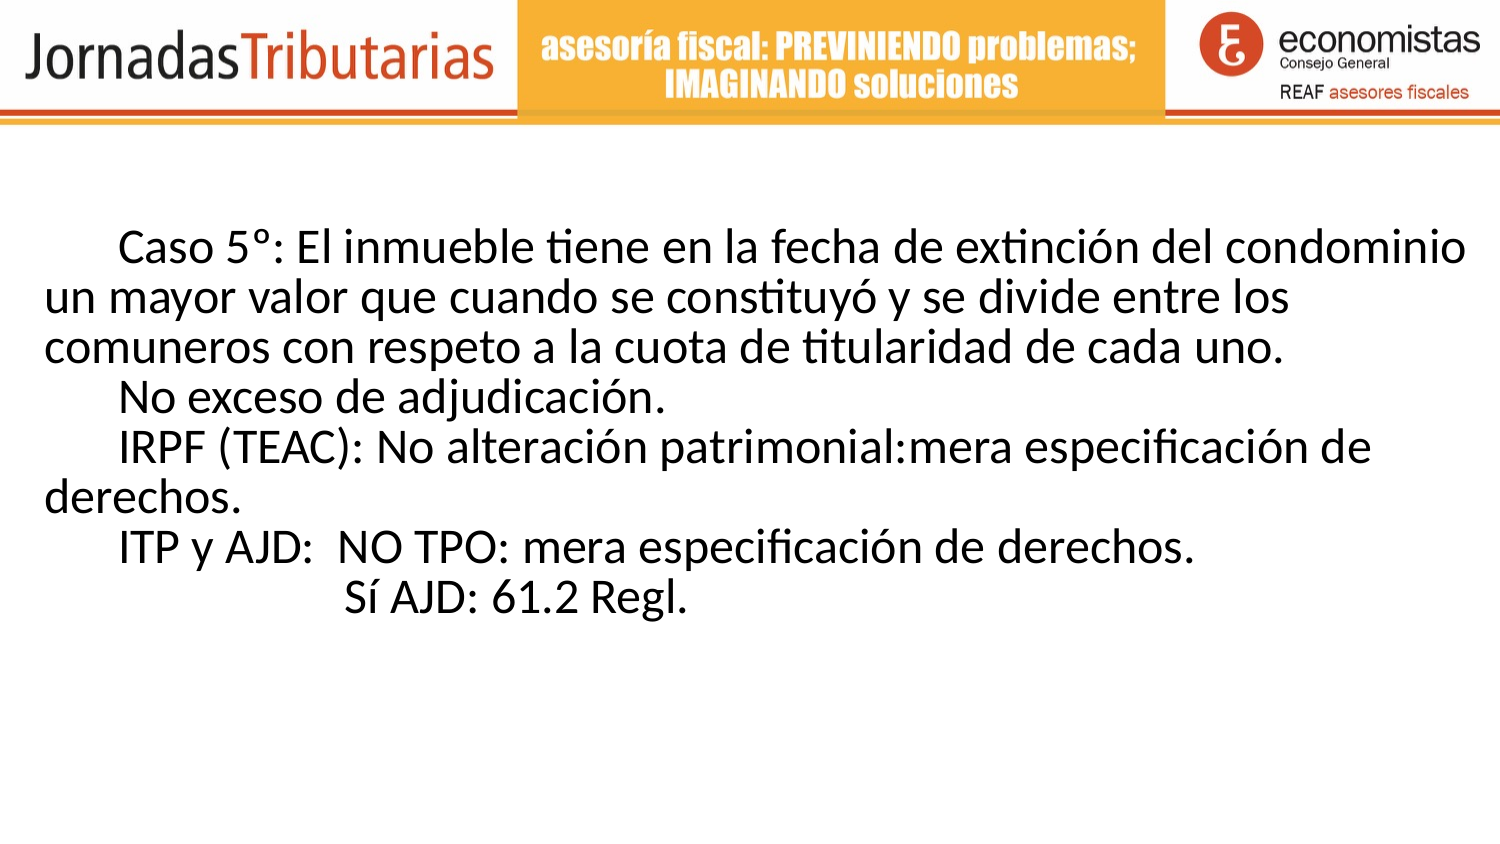

Caso 5º: El inmueble tiene en la fecha de extinción del condominio un mayor valor que cuando se constituyó y se divide entre los comuneros con respeto a la cuota de titularidad de cada uno.
	No exceso de adjudicación.
	IRPF (TEAC): No alteración patrimonial:mera especificación de derechos.
	ITP y AJD: NO TPO: mera especificación de derechos.
			 Sí AJD: 61.2 Regl.